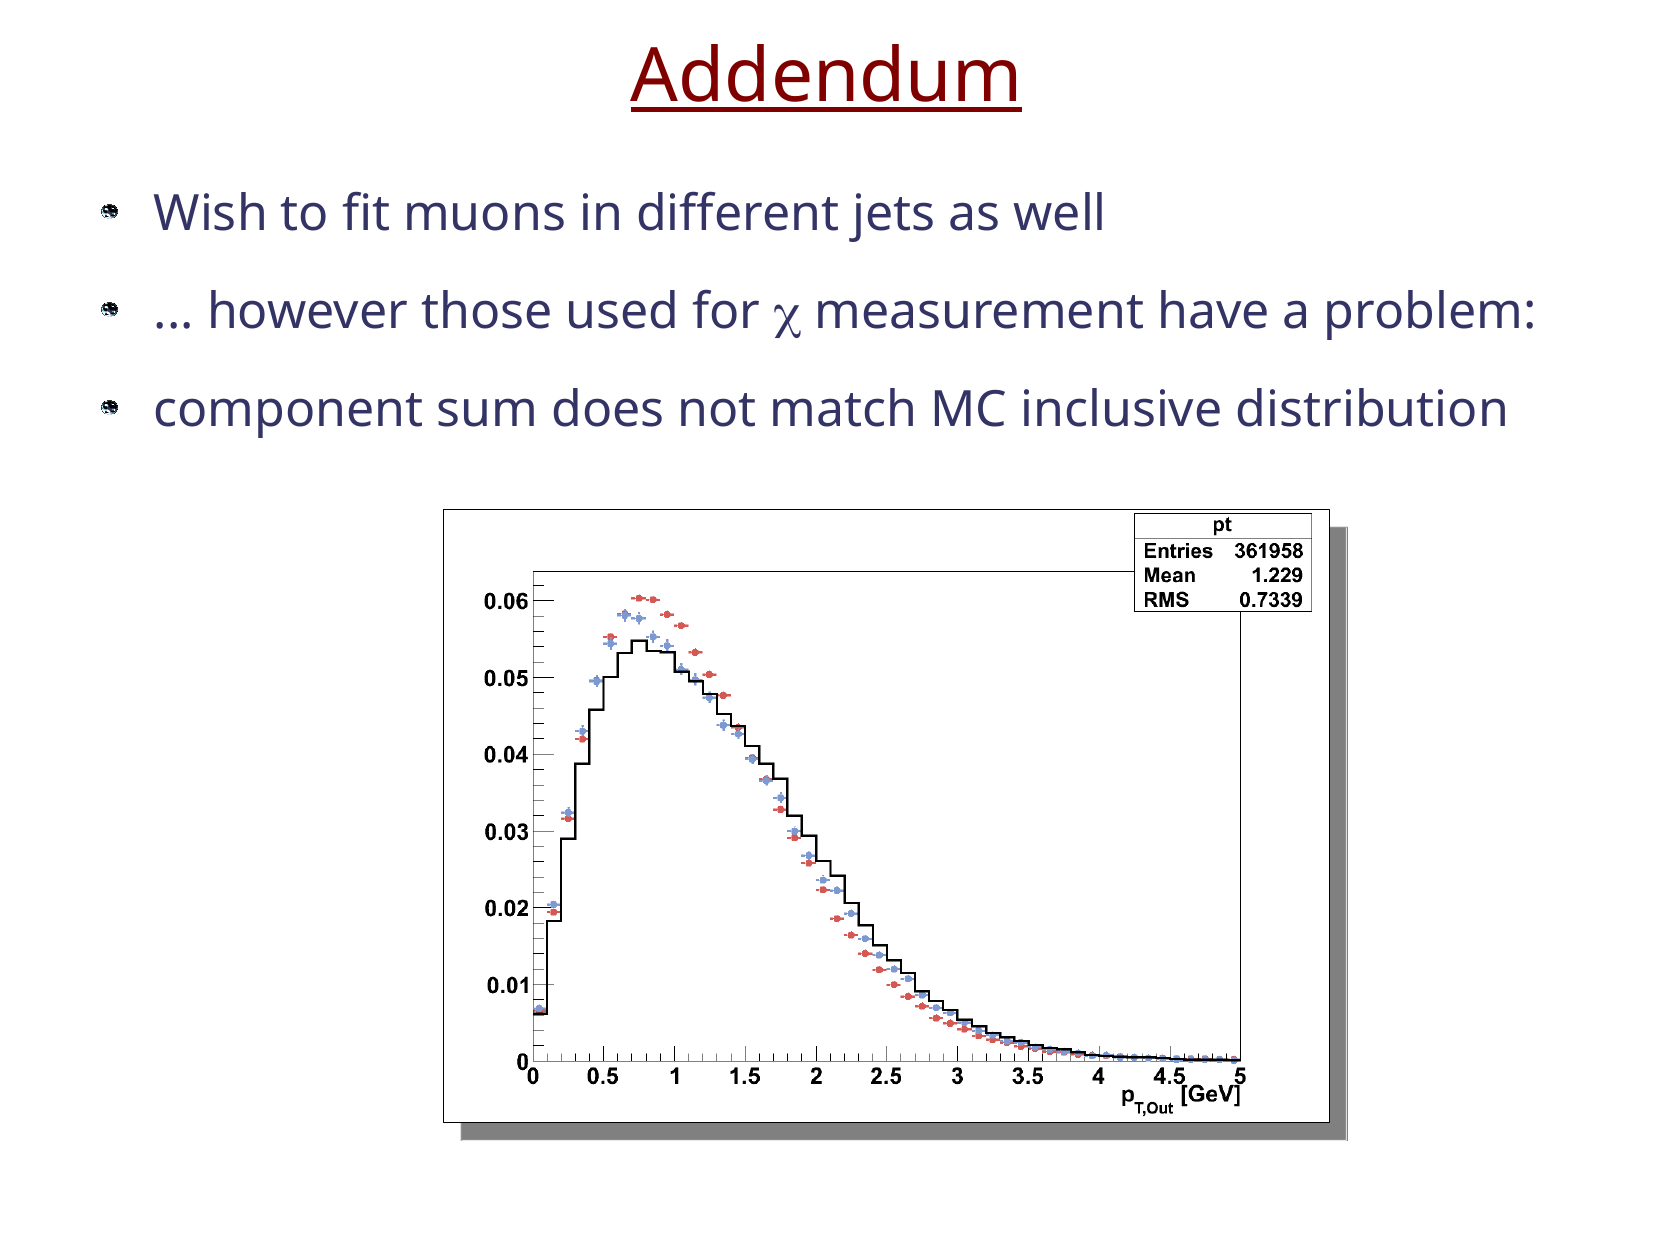

# Addendum
Wish to fit muons in different jets as well
... however those used for c measurement have a problem:
component sum does not match MC inclusive distribution